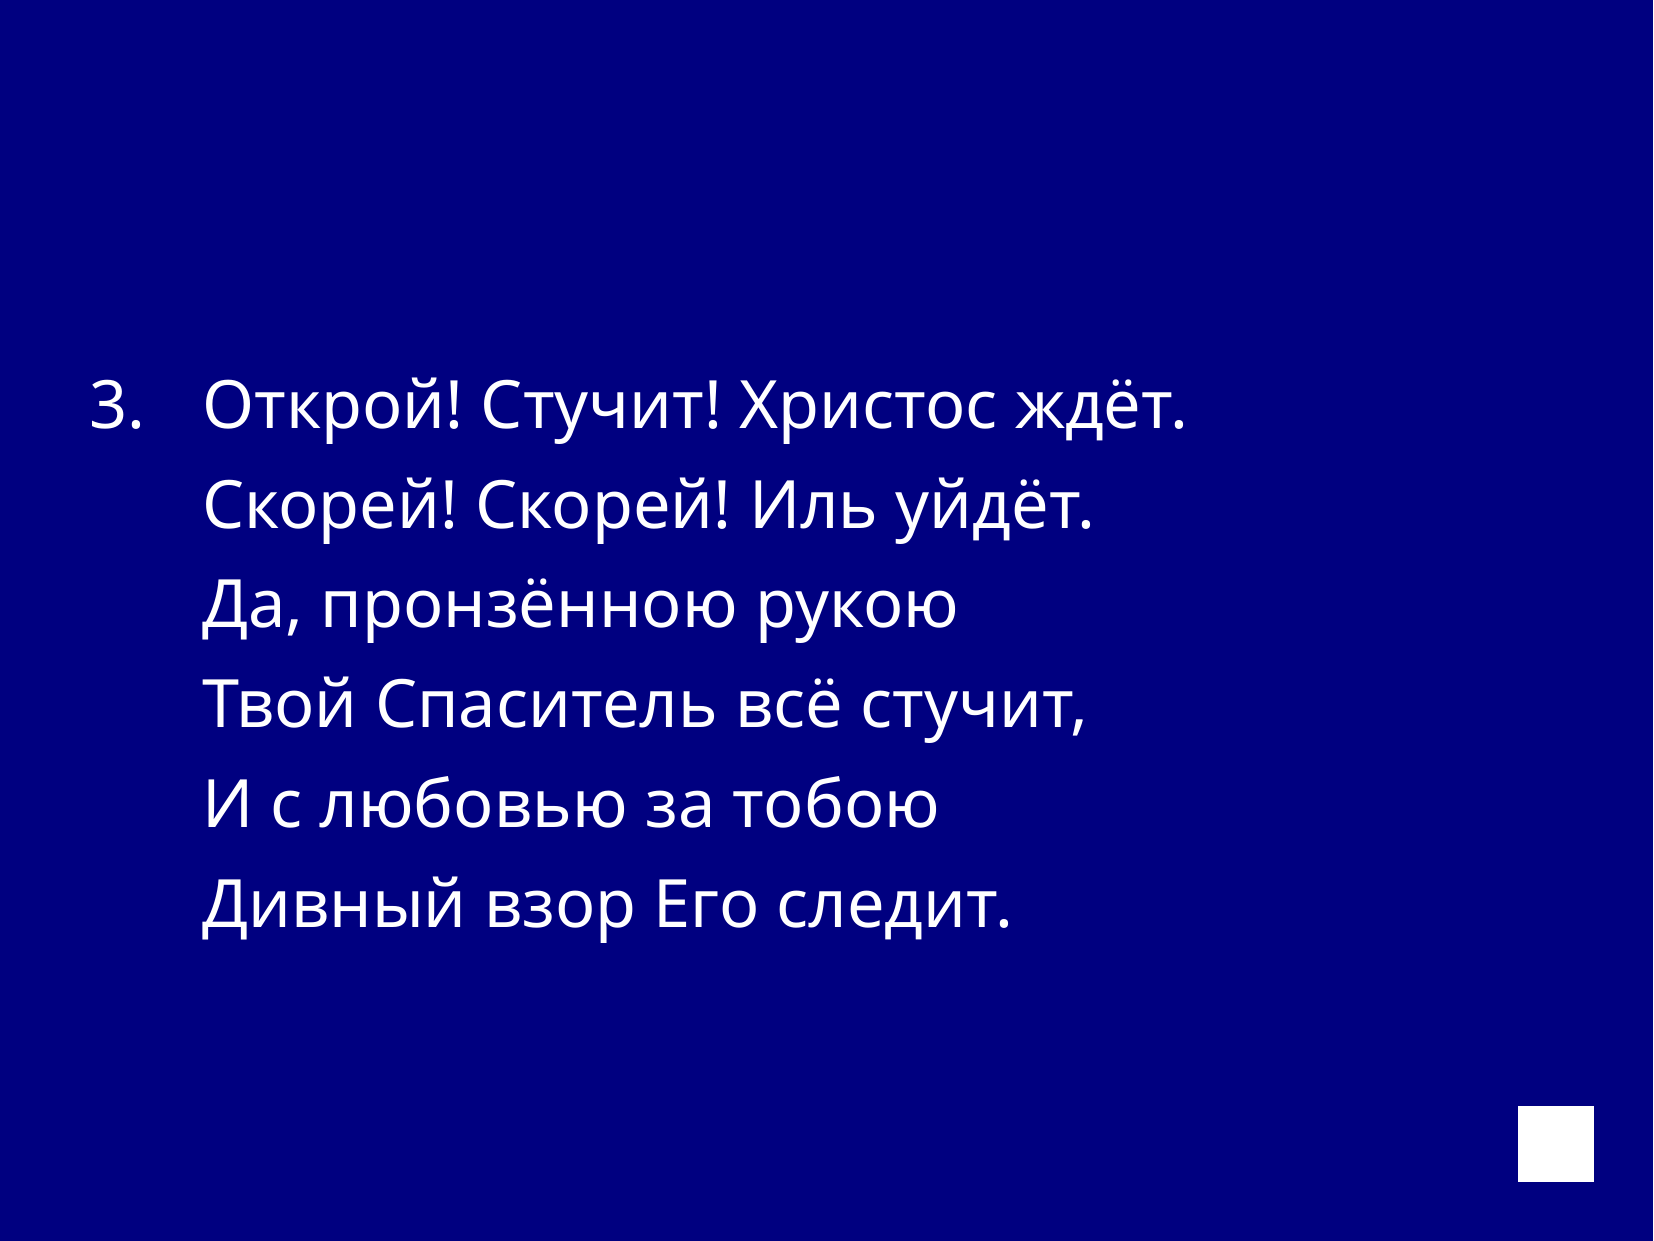

3.	Открой! Стучит! Христос ждёт.
	Скорей! Скорей! Иль уйдёт.
	Да, пронзённою рукою
	Твой Спаситель всё стучит,
	И с любовью за тобою
	Дивный взор Его следит.